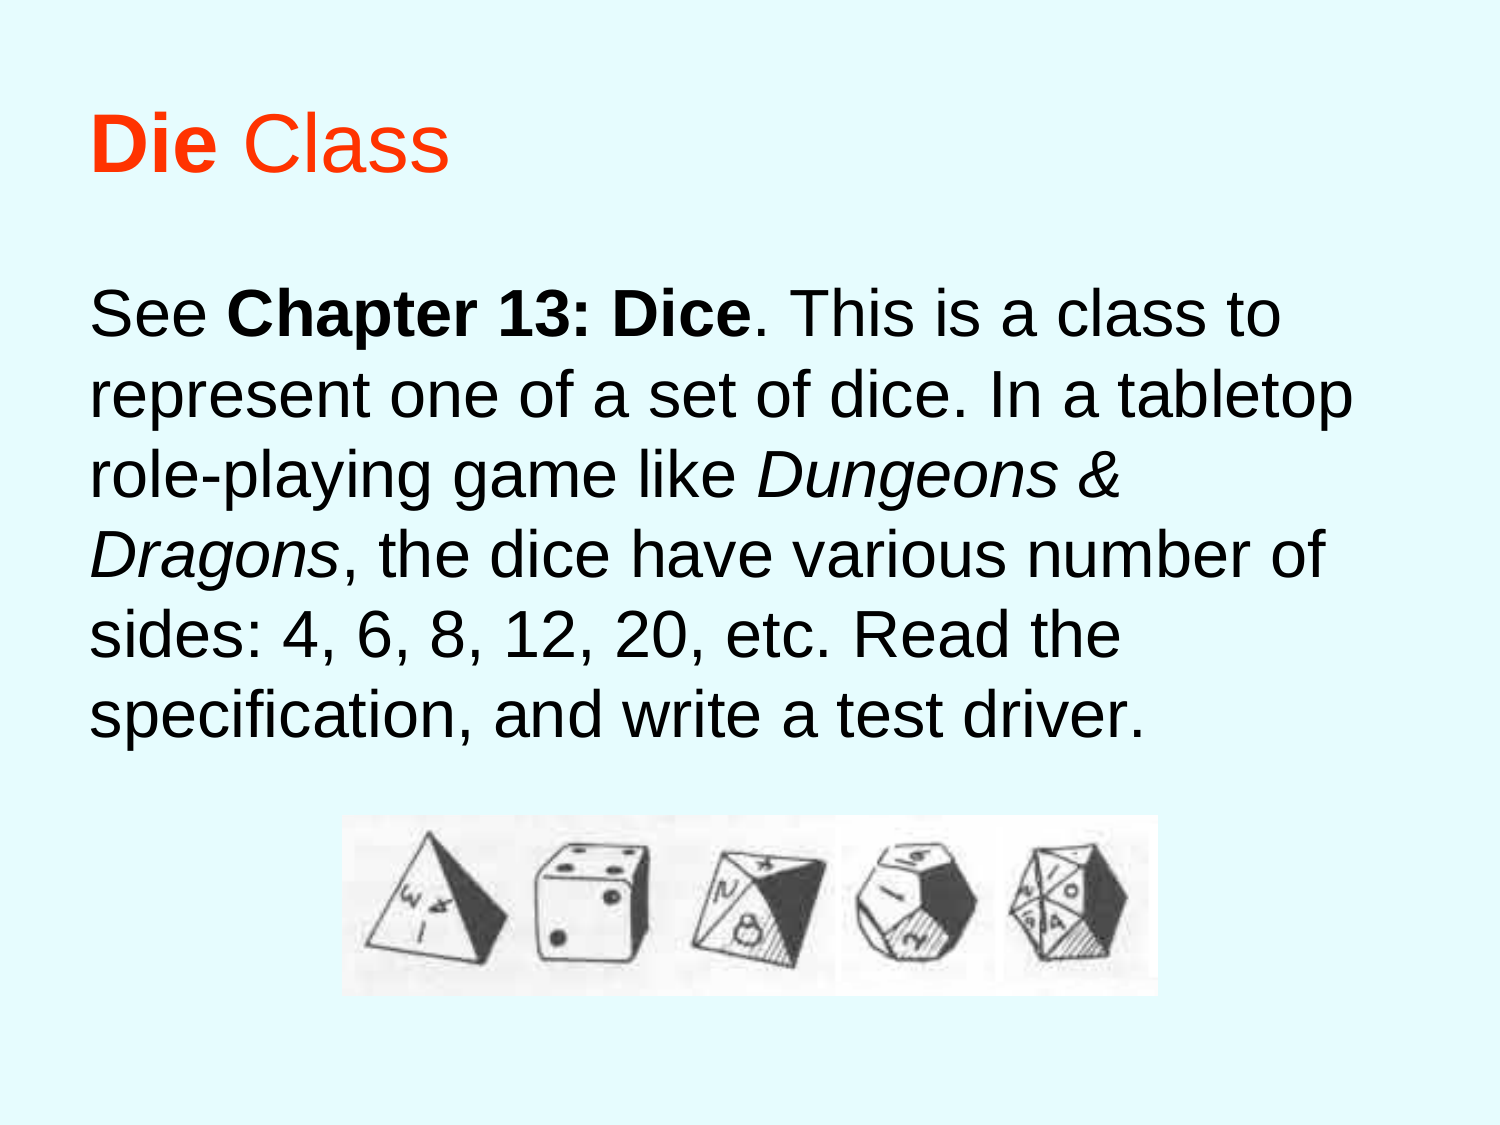

# Die Class
See Chapter 13: Dice. This is a class to represent one of a set of dice. In a tabletop role-playing game like Dungeons & Dragons, the dice have various number of sides: 4, 6, 8, 12, 20, etc. Read the specification, and write a test driver.